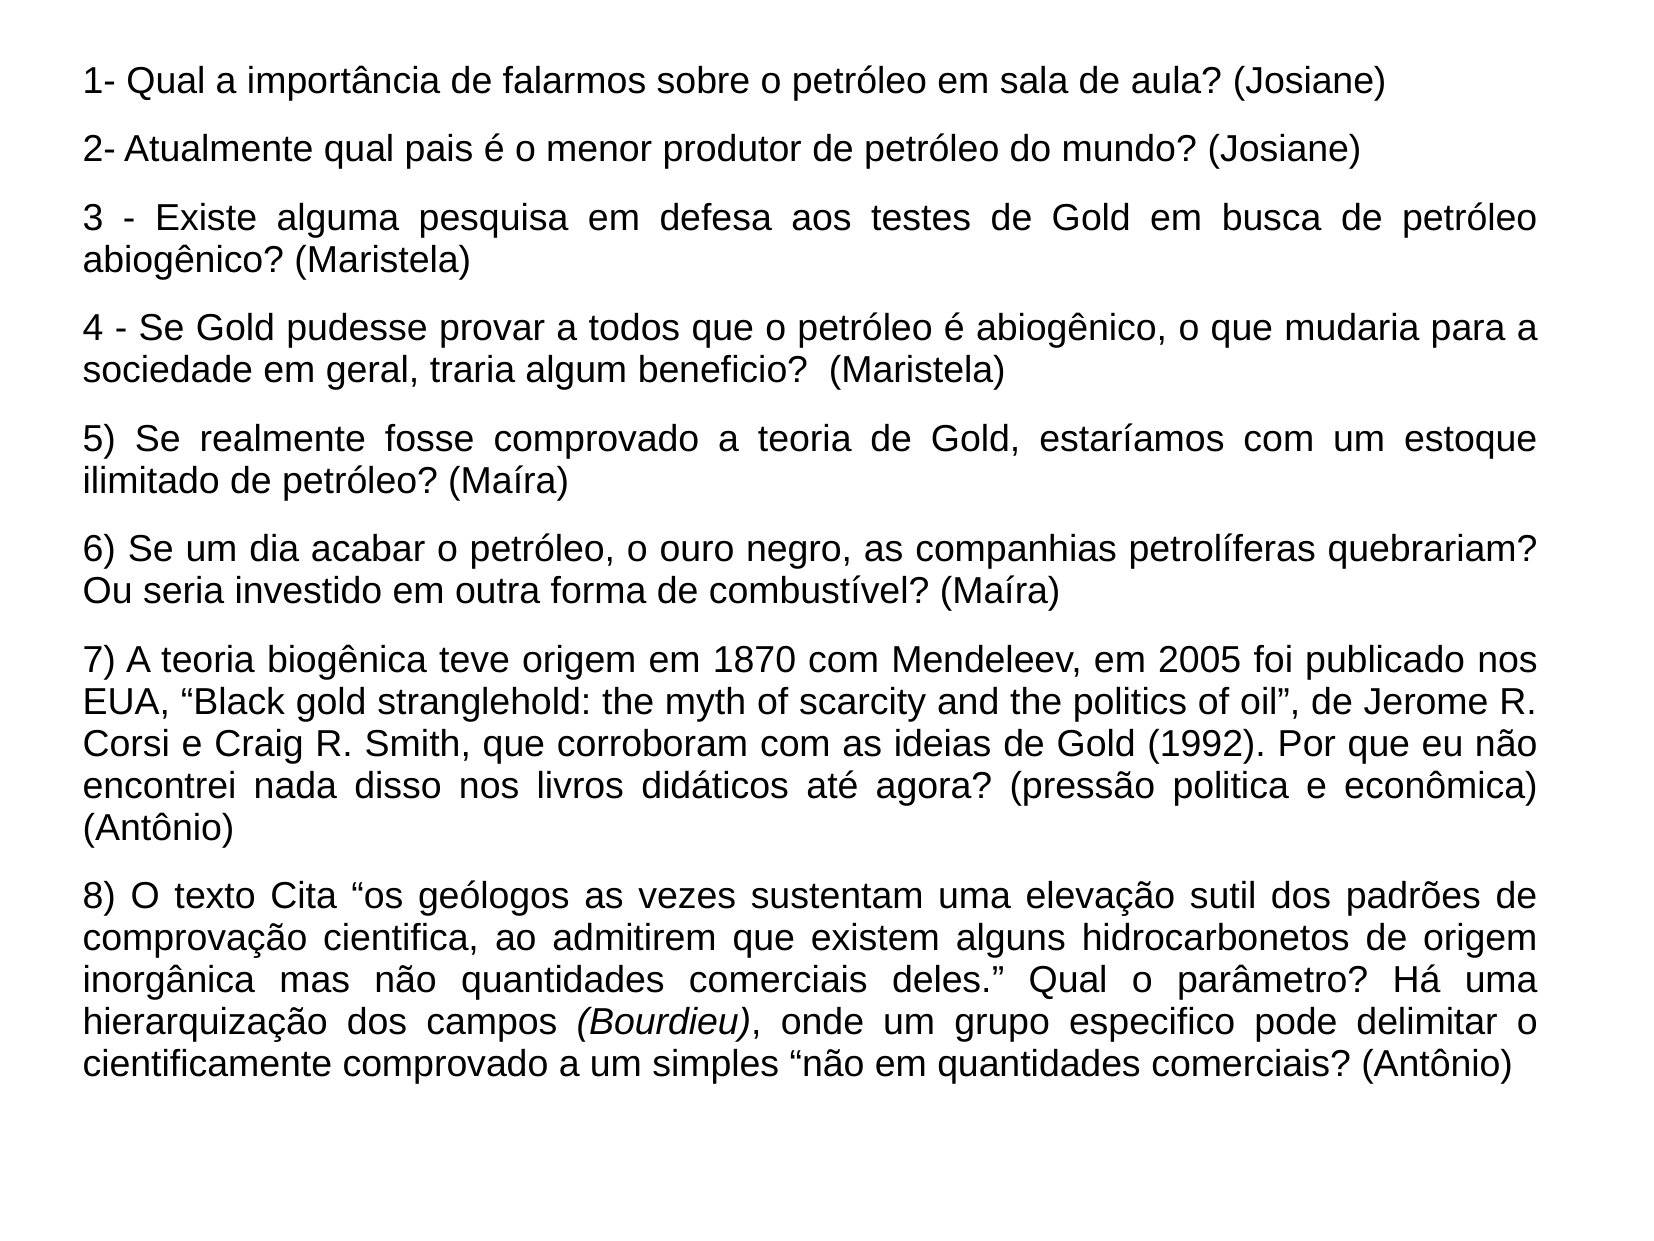

# 1- Qual a importância de falarmos sobre o petróleo em sala de aula? (Josiane)
2- Atualmente qual pais é o menor produtor de petróleo do mundo? (Josiane)
3 - Existe alguma pesquisa em defesa aos testes de Gold em busca de petróleo abiogênico? (Maristela)
4 - Se Gold pudesse provar a todos que o petróleo é abiogênico, o que mudaria para a sociedade em geral, traria algum beneficio? (Maristela)
5) Se realmente fosse comprovado a teoria de Gold, estaríamos com um estoque ilimitado de petróleo? (Maíra)
6) Se um dia acabar o petróleo, o ouro negro, as companhias petrolíferas quebrariam? Ou seria investido em outra forma de combustível? (Maíra)
7) A teoria biogênica teve origem em 1870 com Mendeleev, em 2005 foi publicado nos EUA, “Black gold stranglehold: the myth of scarcity and the politics of oil”, de Jerome R. Corsi e Craig R. Smith, que corroboram com as ideias de Gold (1992). Por que eu não encontrei nada disso nos livros didáticos até agora? (pressão politica e econômica) (Antônio)
8) O texto Cita “os geólogos as vezes sustentam uma elevação sutil dos padrões de comprovação cientifica, ao admitirem que existem alguns hidrocarbonetos de origem inorgânica mas não quantidades comerciais deles.” Qual o parâmetro? Há uma hierarquização dos campos (Bourdieu), onde um grupo especifico pode delimitar o cientificamente comprovado a um simples “não em quantidades comerciais? (Antônio)